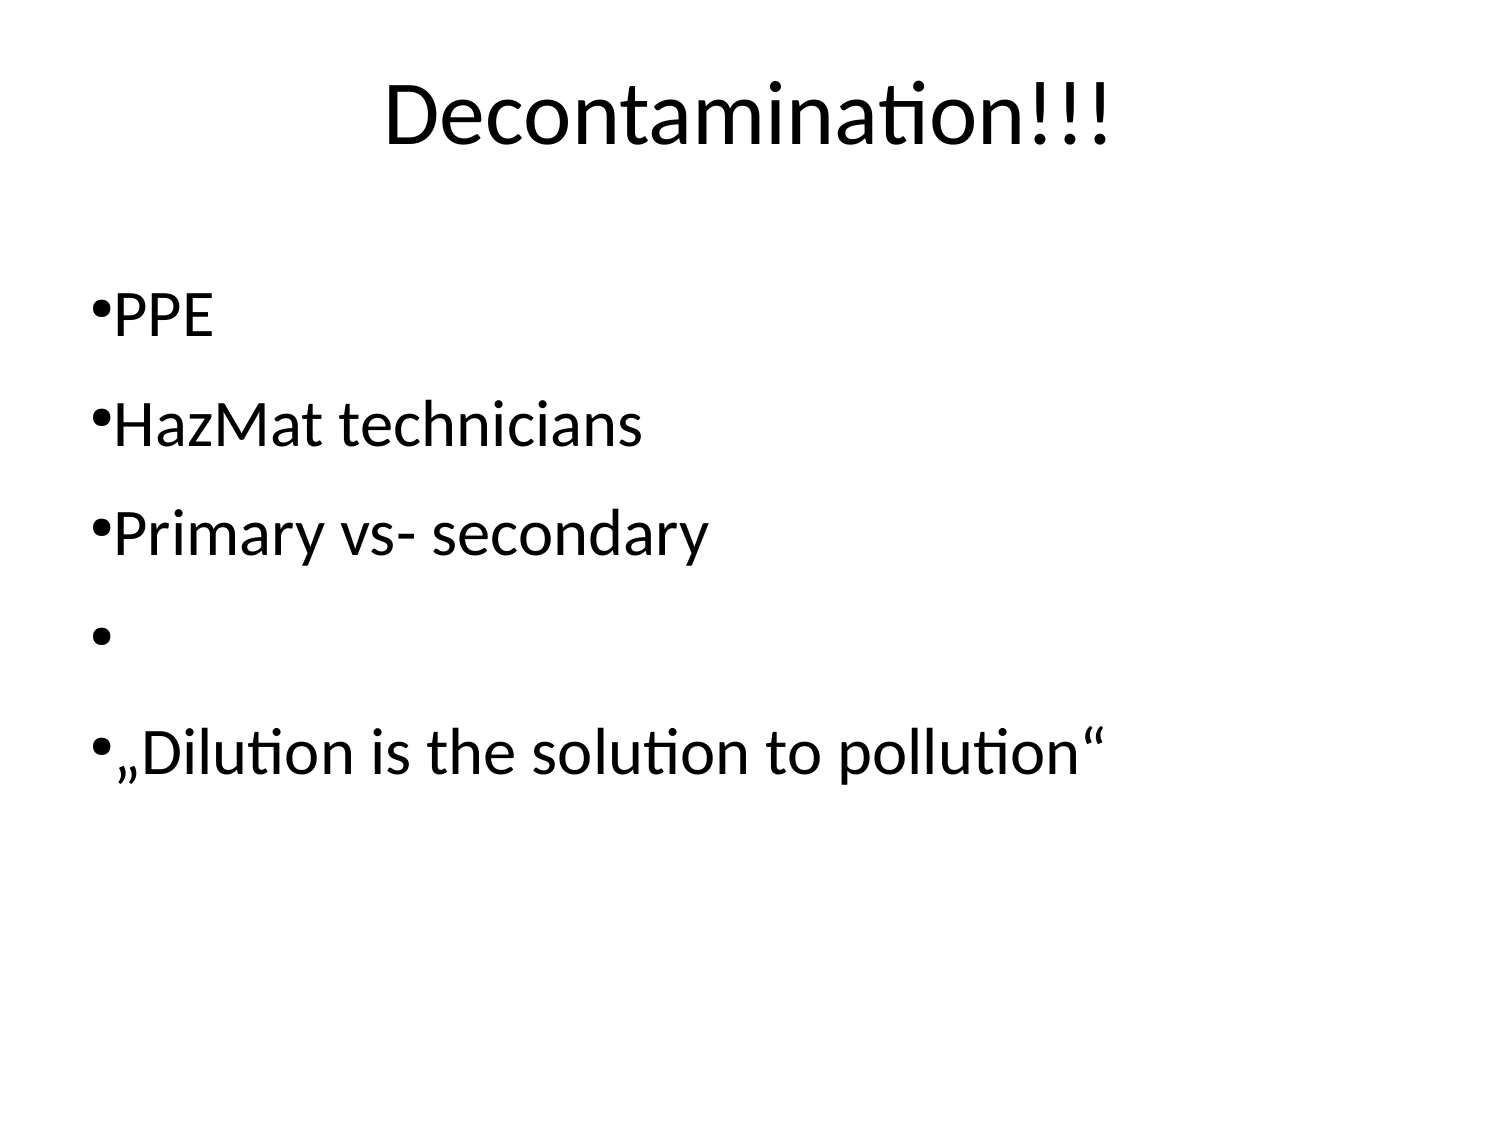

# Decontamination!!!
PPE
HazMat technicians
Primary vs- secondary
„Dilution is the solution to pollution“